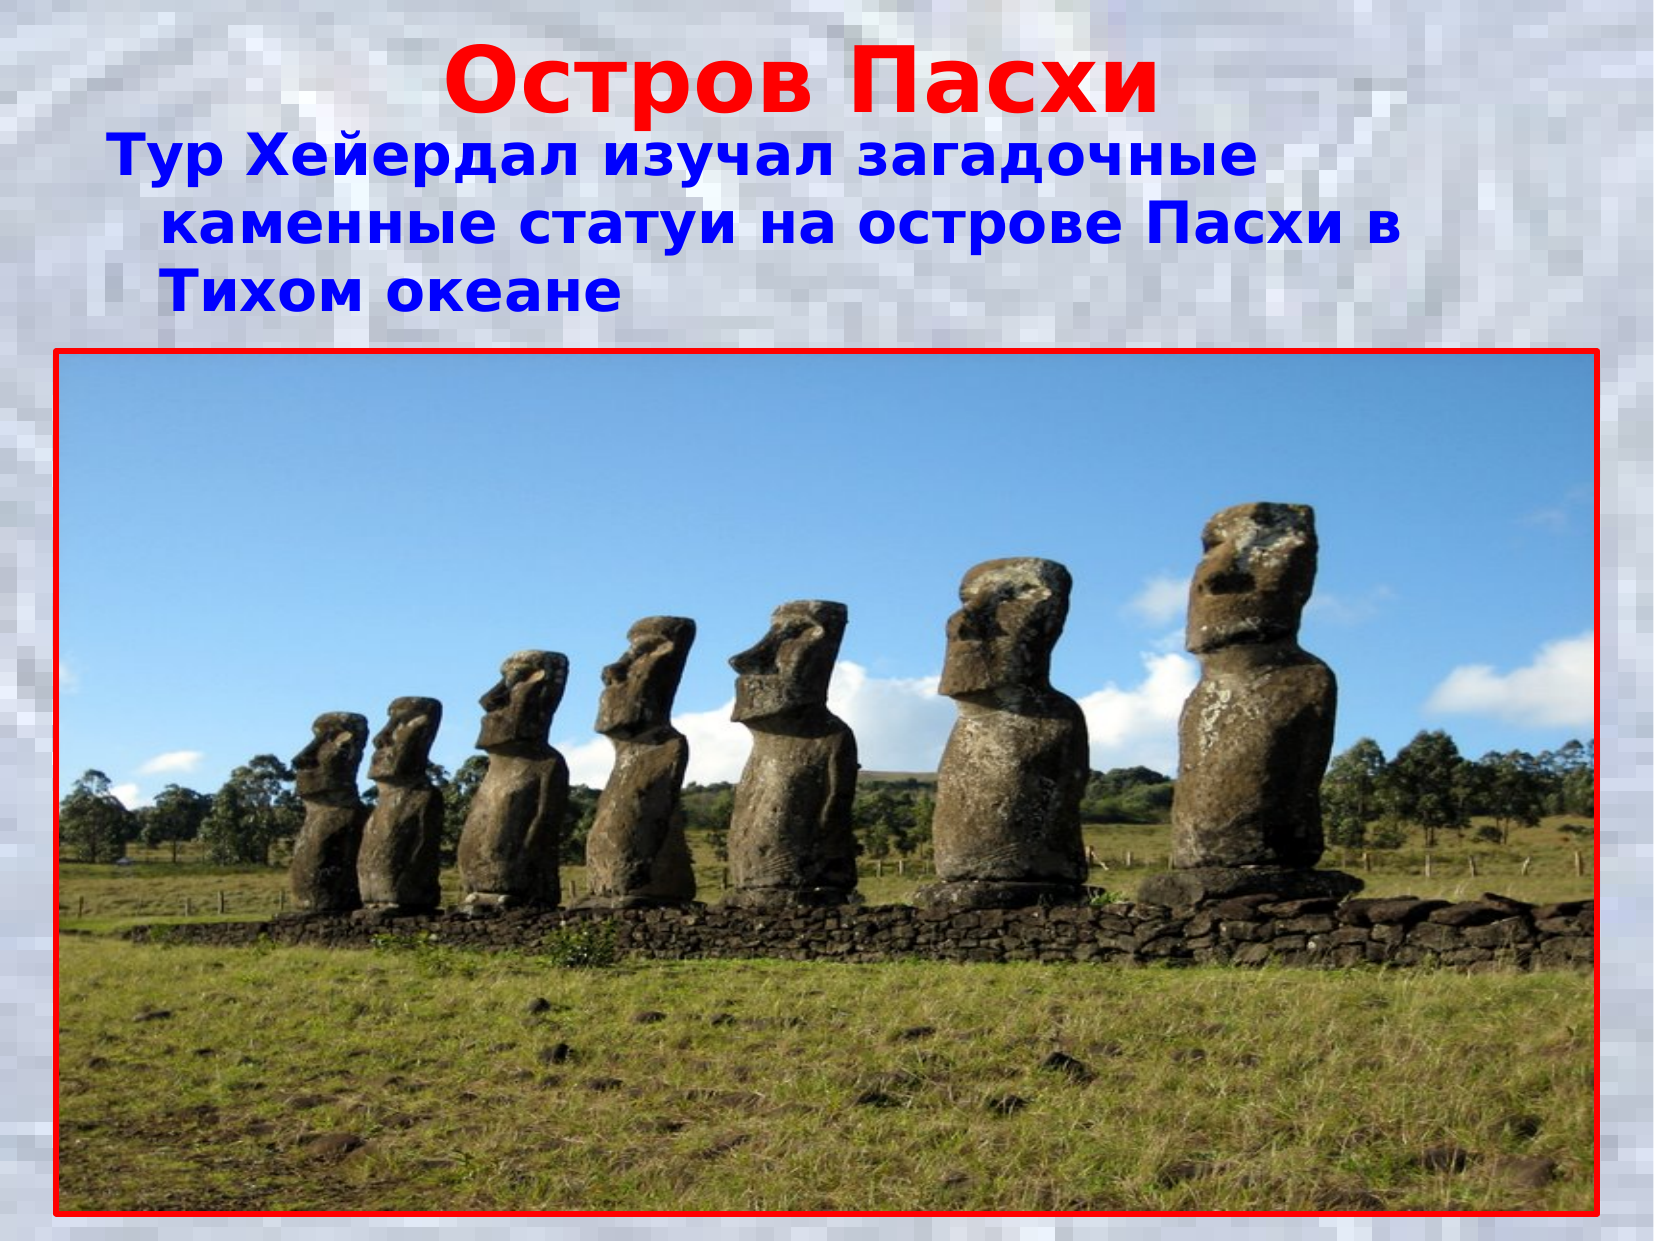

# Остров Пасхи
Тур Хейердал изучал загадочные каменные статуи на острове Пасхи в Тихом океане